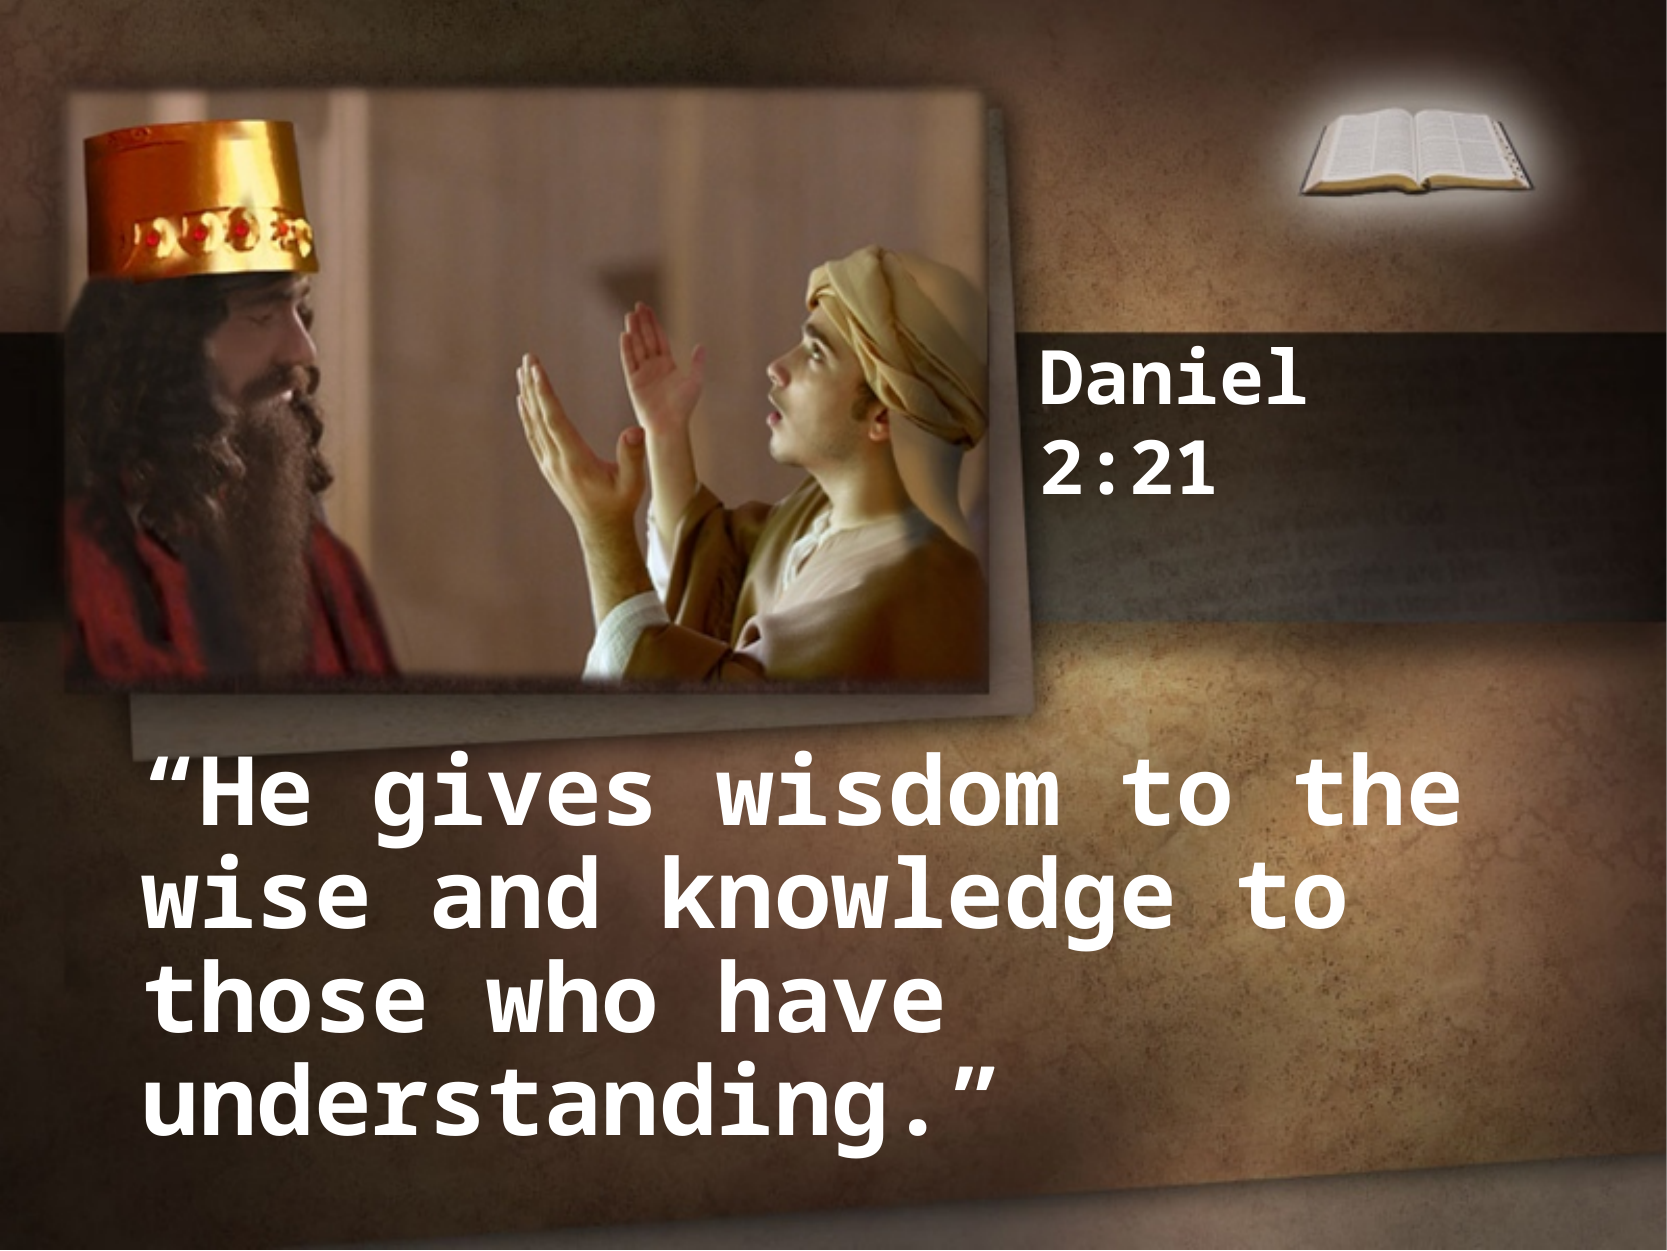

Daniel 2:21
“He gives wisdom to the wise and knowledge to those who have understanding.”